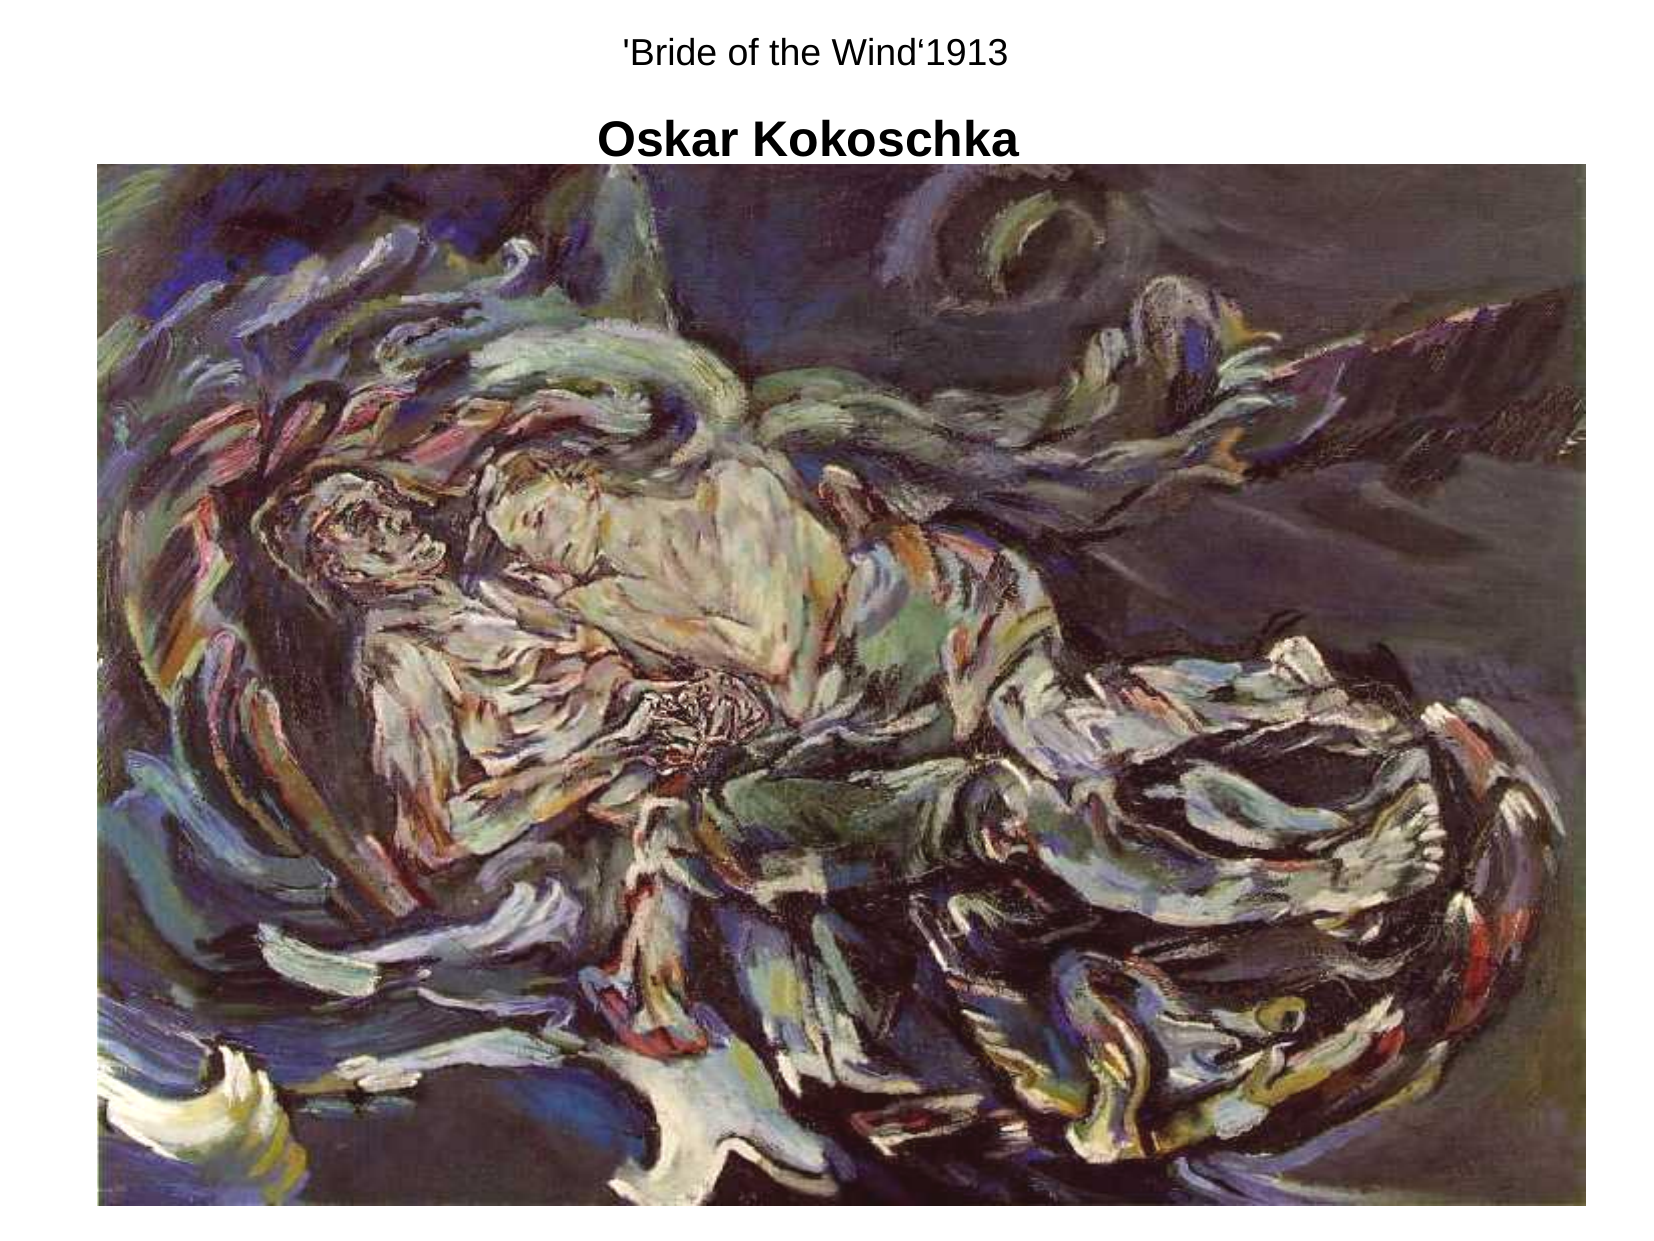

# 'Bride of the Wind‘1913 Oskar Kokoschka